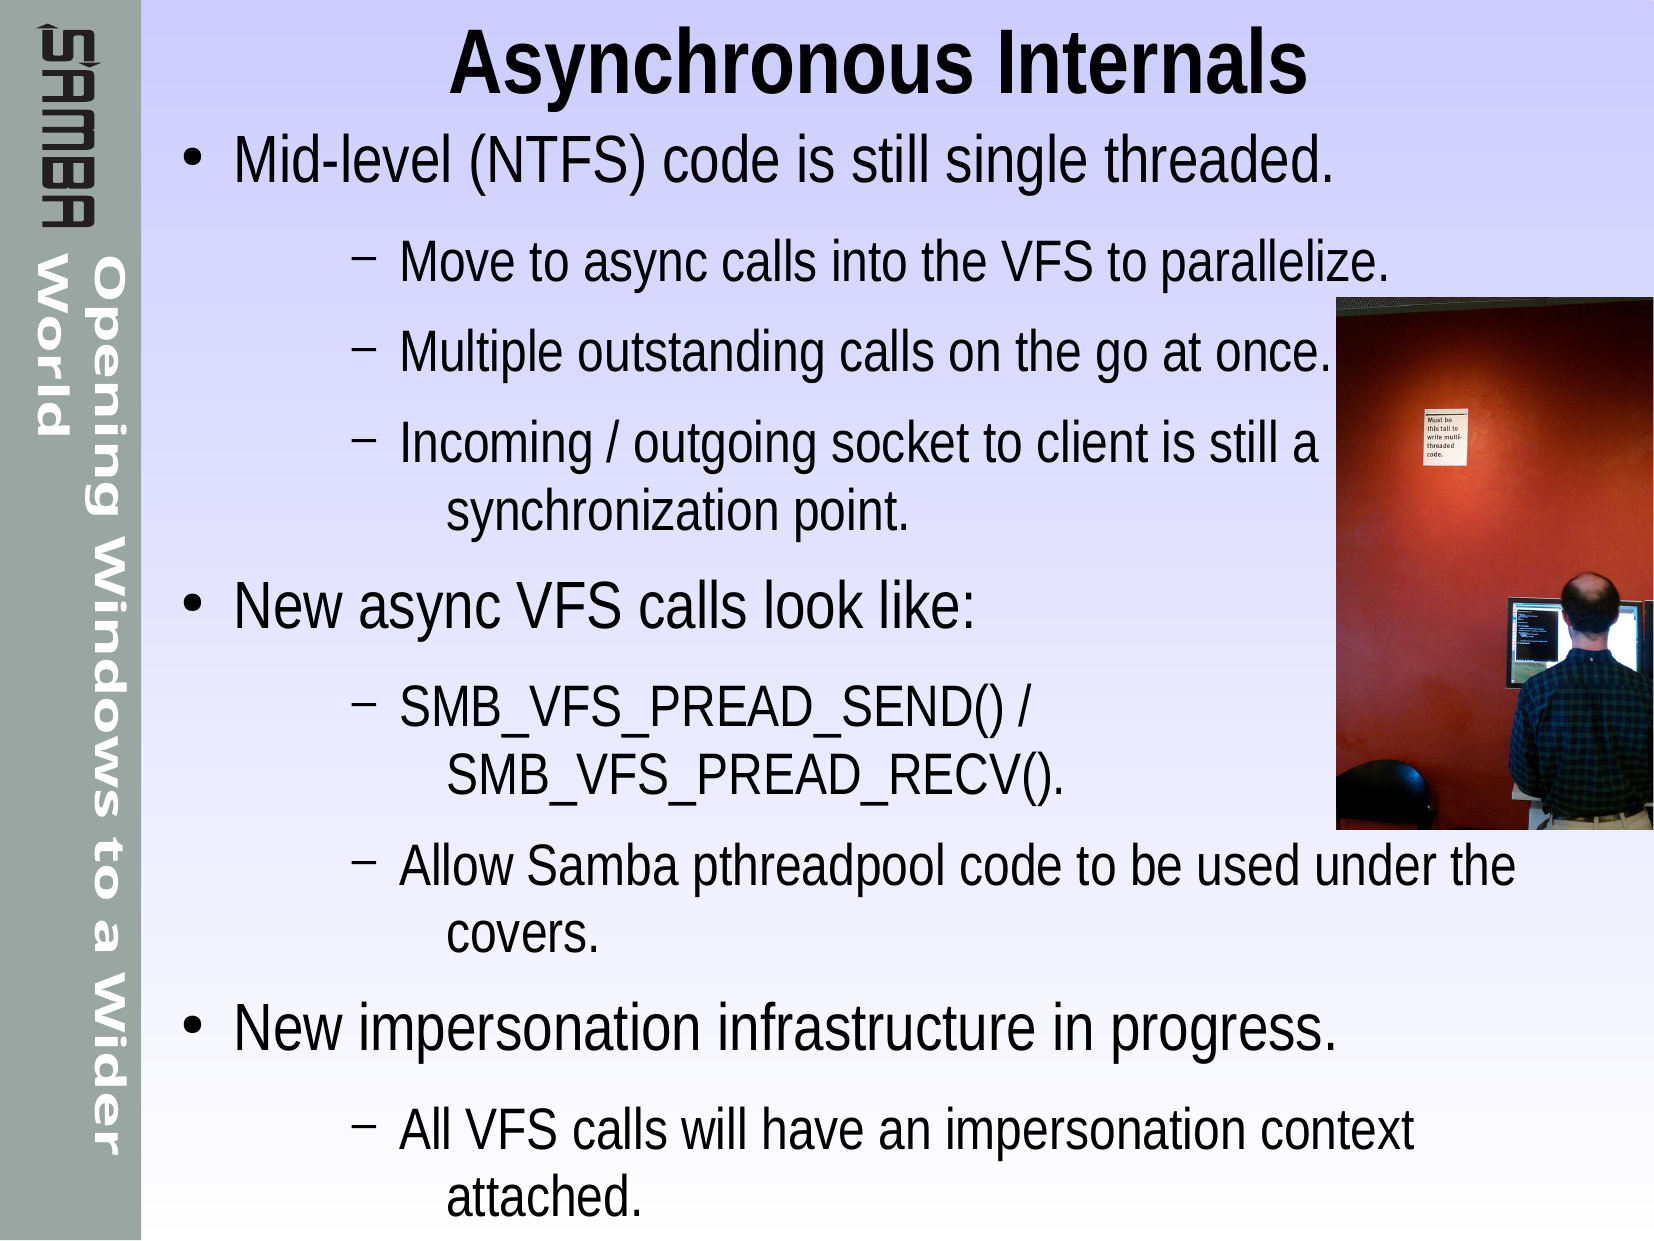

# Asynchronous Internals
Mid-level (NTFS) code is still single threaded.
Move to async calls into the VFS to parallelize.
Multiple outstanding calls on the go at once.
Incoming / outgoing socket to client is still a synchronization point.
New async VFS calls look like:
SMB_VFS_PREAD_SEND() / SMB_VFS_PREAD_RECV().
Allow Samba pthreadpool code to be used under the covers.
New impersonation infrastructure in progress.
All VFS calls will have an impersonation context attached.